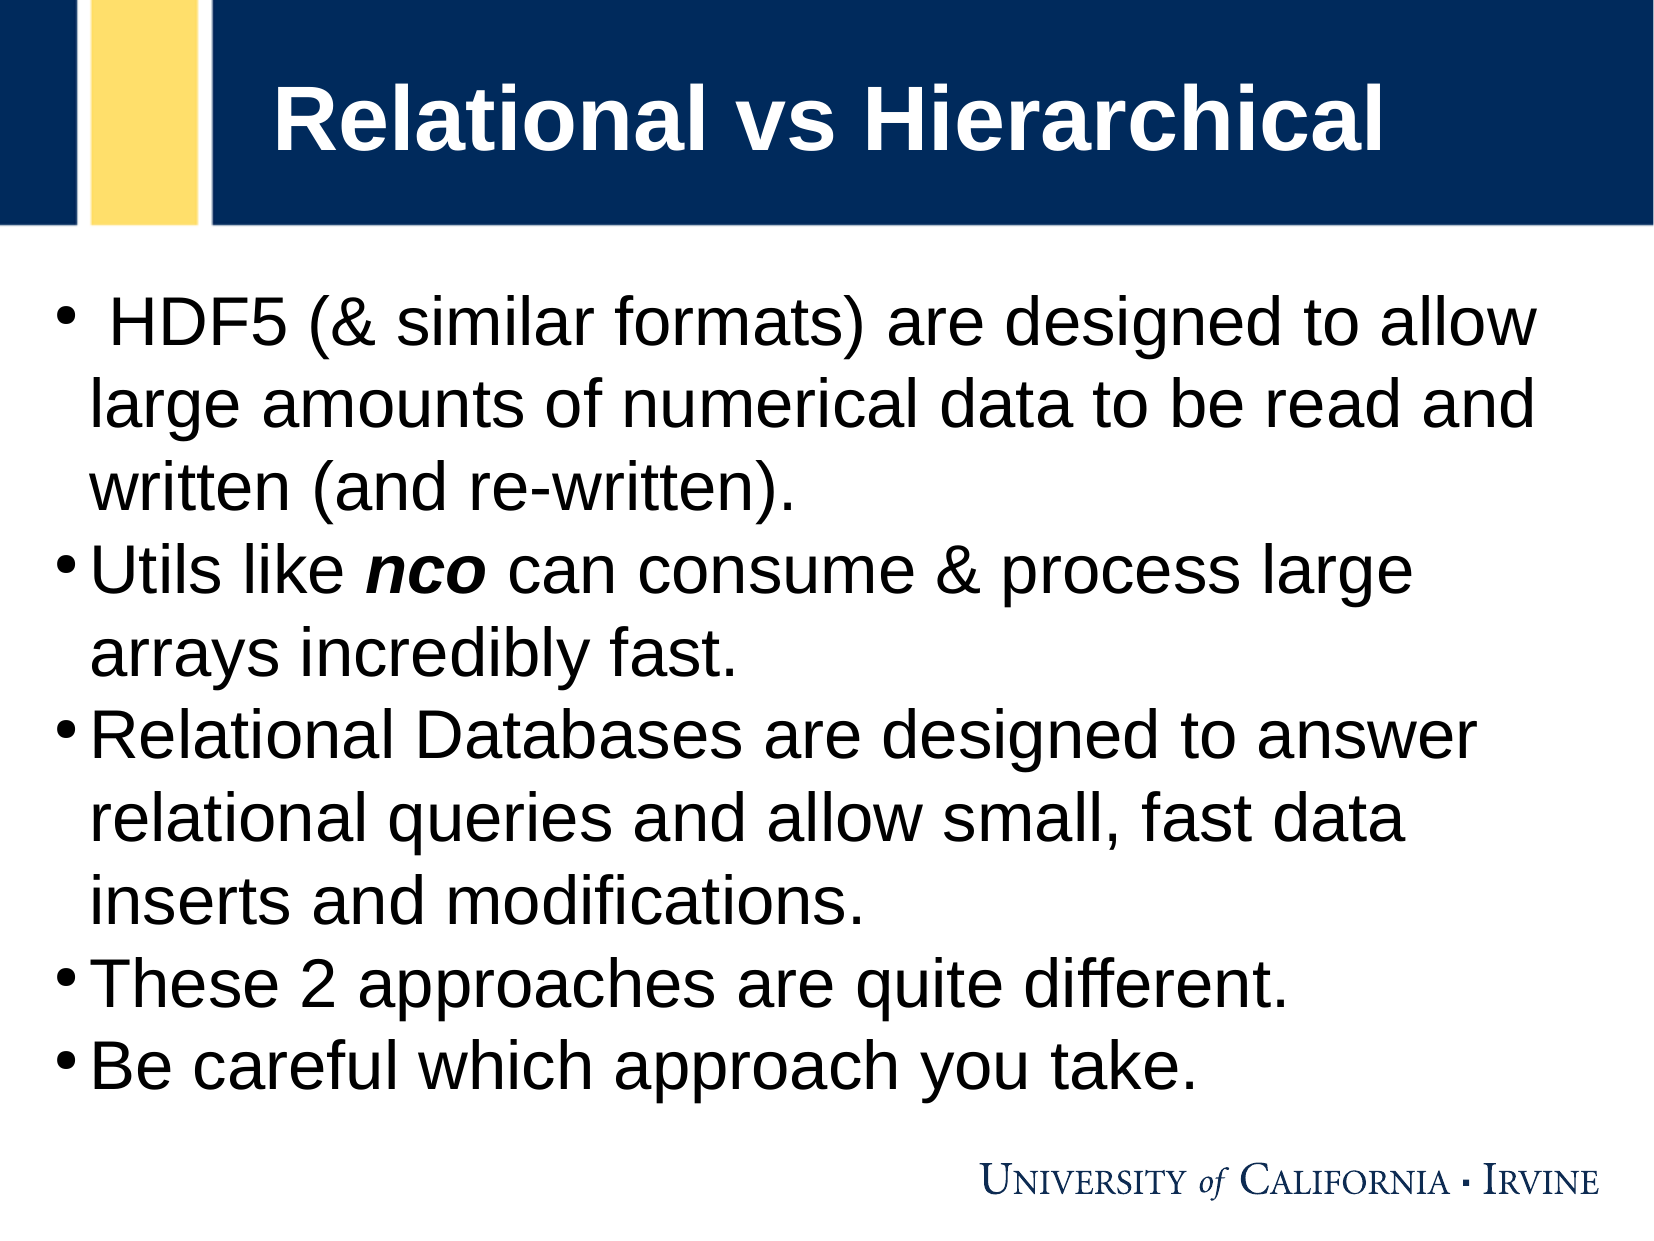

# Relational vs Hierarchical
 HDF5 (& similar formats) are designed to allow large amounts of numerical data to be read and written (and re-written).
Utils like nco can consume & process large arrays incredibly fast.
Relational Databases are designed to answer relational queries and allow small, fast data inserts and modifications.
These 2 approaches are quite different.
Be careful which approach you take.